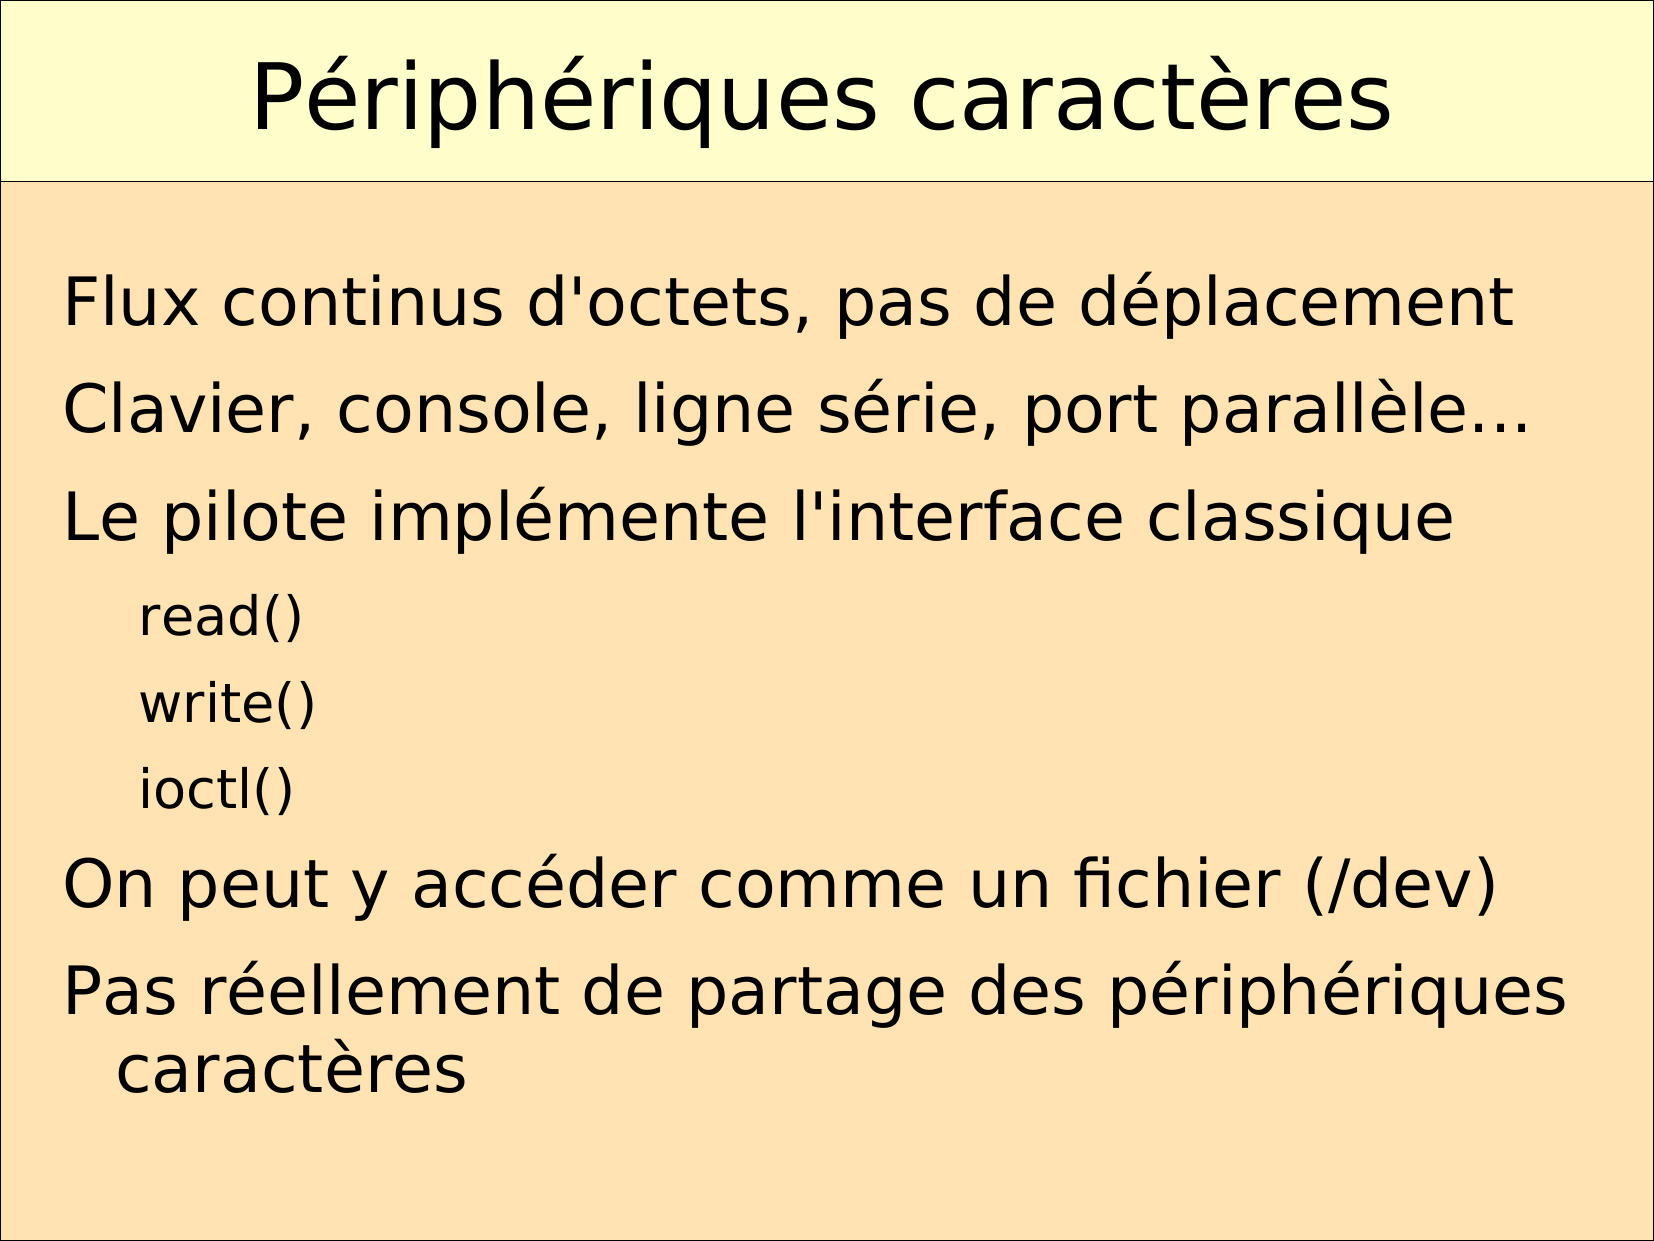

# Périphériques caractères
Flux continus d'octets, pas de déplacement
Clavier, console, ligne série, port parallèle...
Le pilote implémente l'interface classique
read()
write()
ioctl()
On peut y accéder comme un fichier (/dev)
Pas réellement de partage des périphériques caractères